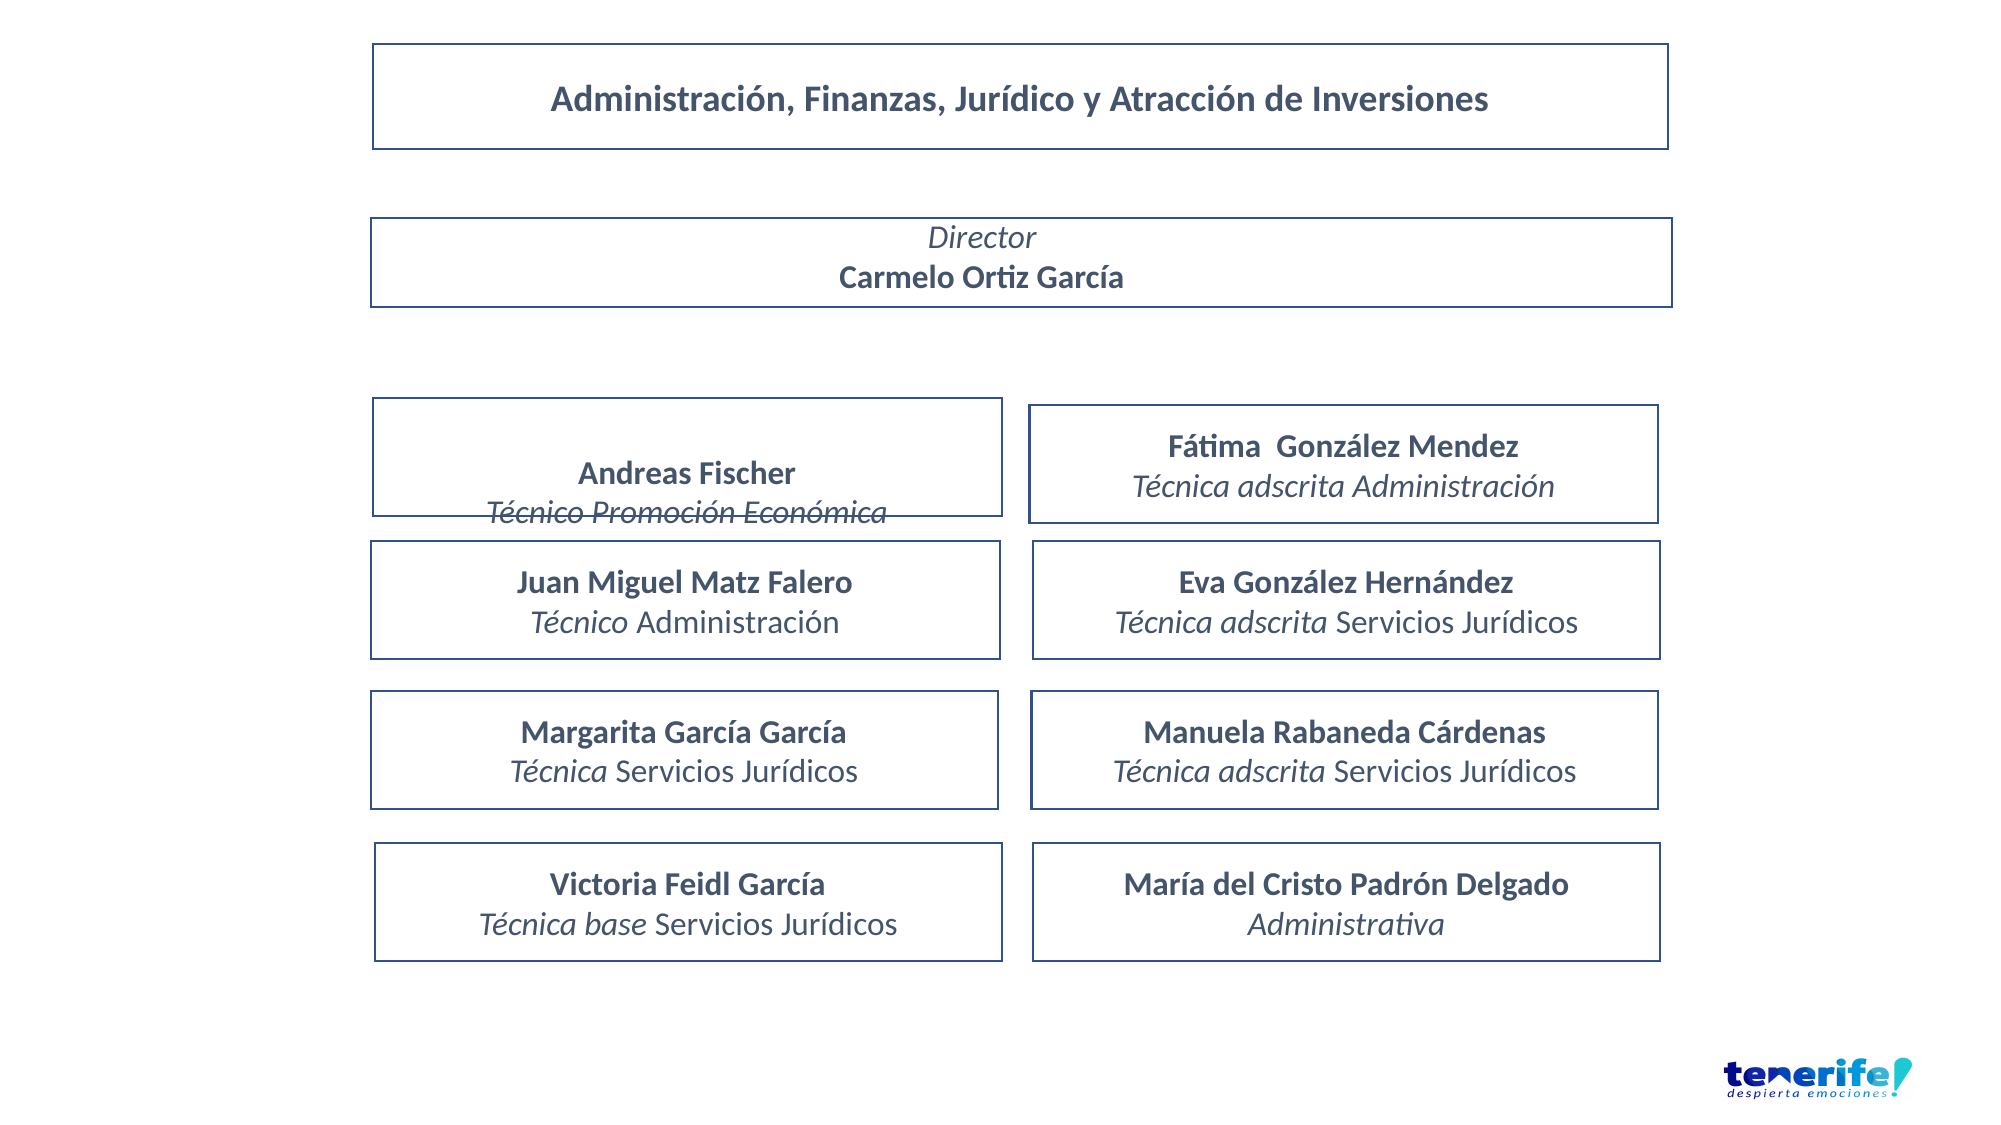

Administración, Finanzas, Jurídico y Atracción de Inversiones
Director
Carmelo Ortiz García
Andreas Fischer
Técnico Promoción Económica
Fátima González Mendez
Técnica adscrita Administración
Juan Miguel Matz Falero
Técnico Administración
Eva González Hernández
Técnica adscrita Servicios Jurídicos
Margarita García García
Técnica Servicios Jurídicos
Manuela Rabaneda Cárdenas
Técnica adscrita Servicios Jurídicos
Victoria Feidl García
Técnica base Servicios Jurídicos
María del Cristo Padrón Delgado
Administrativa